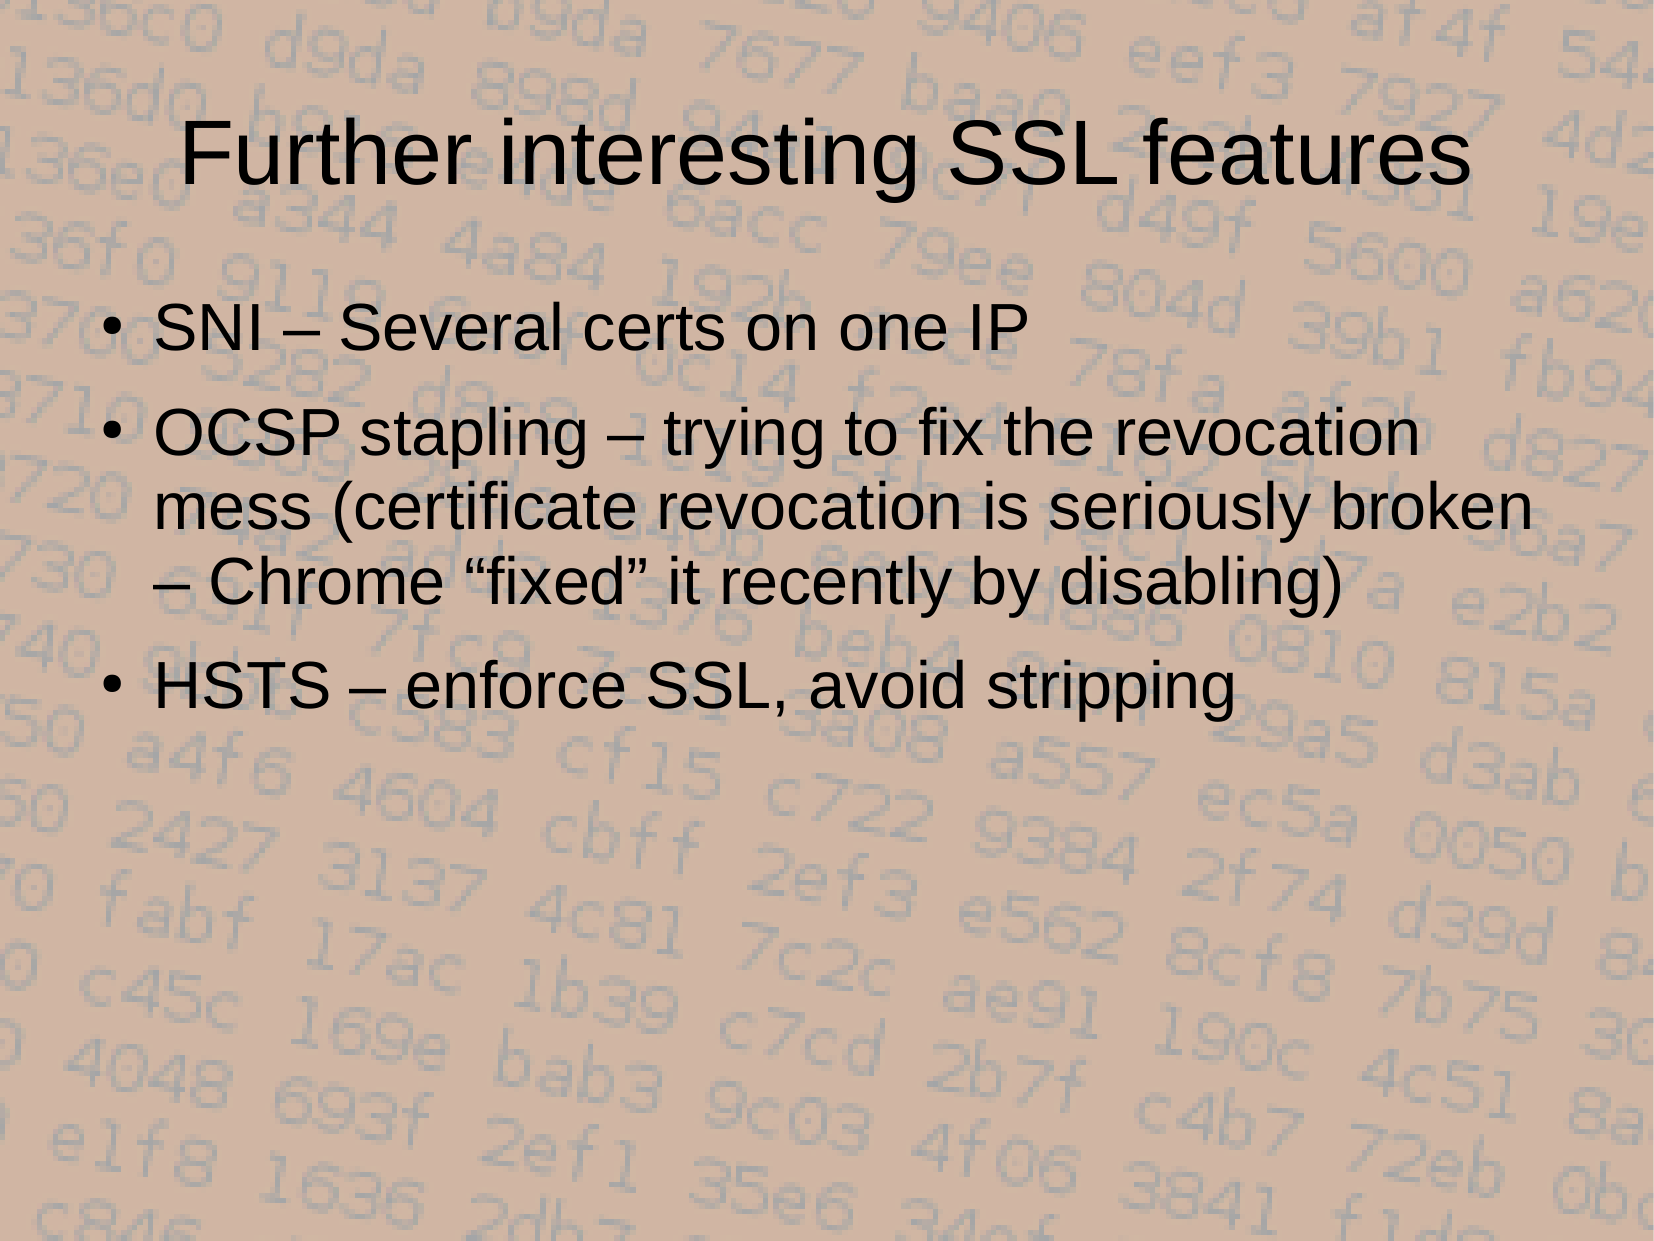

# Further interesting SSL features
SNI – Several certs on one IP
OCSP stapling – trying to fix the revocation mess (certificate revocation is seriously broken – Chrome “fixed” it recently by disabling)
HSTS – enforce SSL, avoid stripping